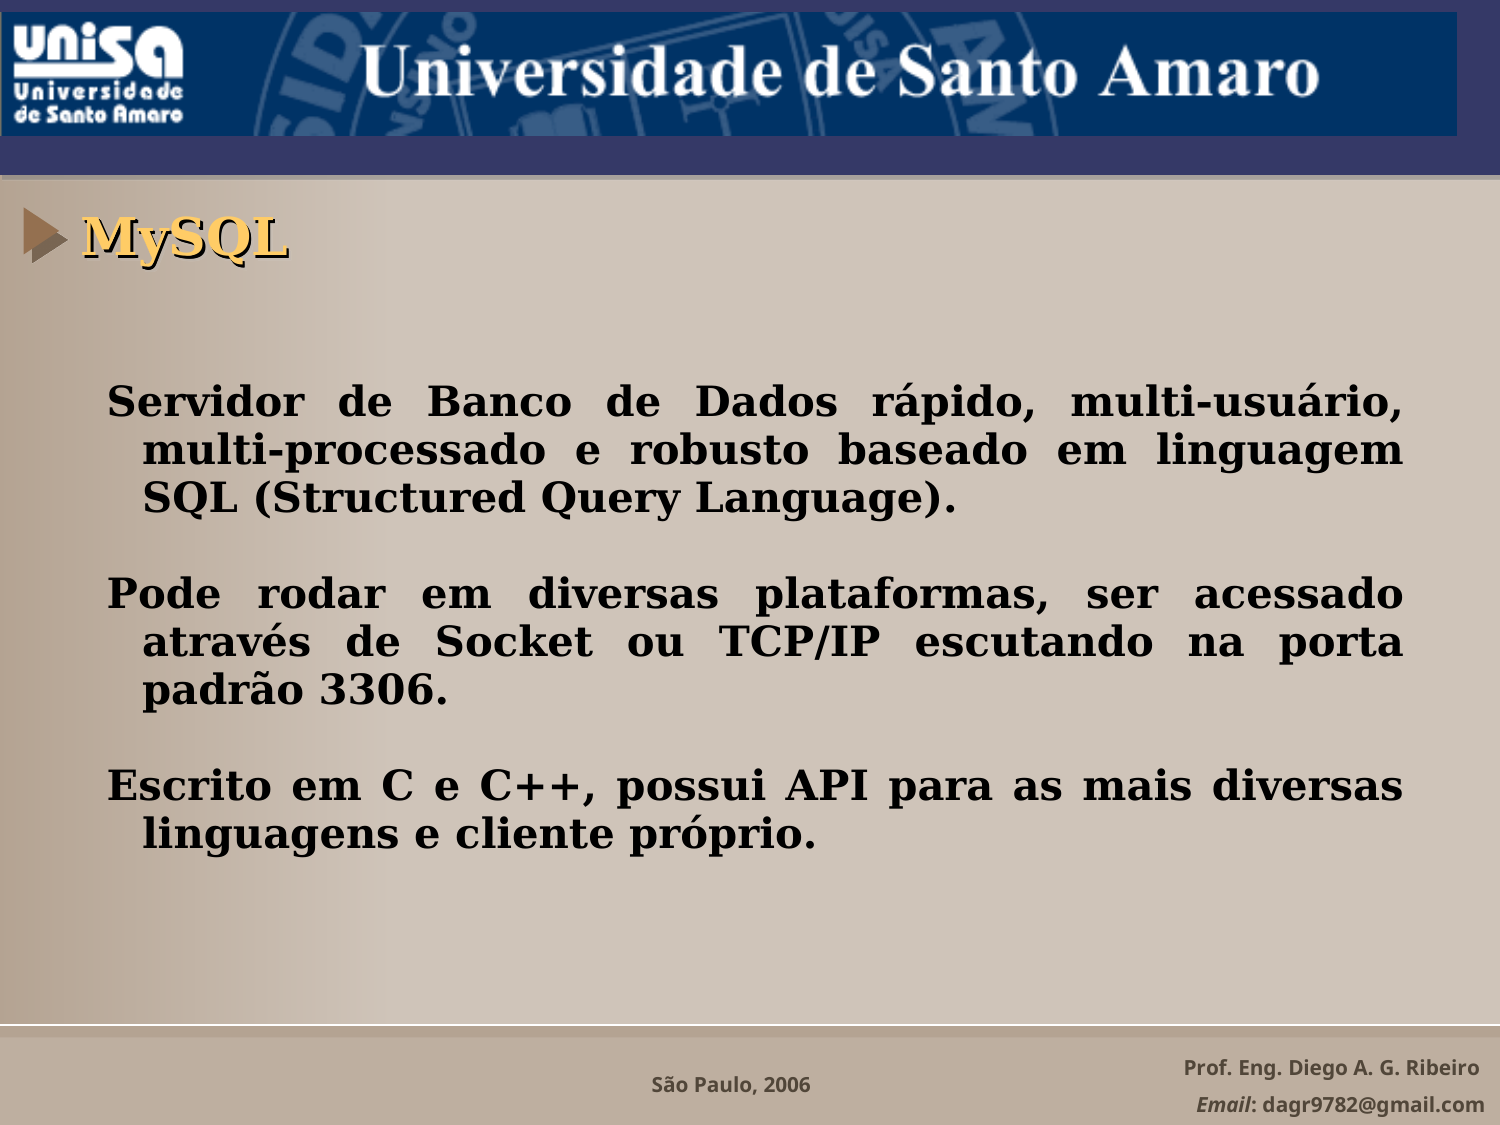

MySQL
Servidor de Banco de Dados rápido, multi-usuário, multi-processado e robusto baseado em linguagem SQL (Structured Query Language).
Pode rodar em diversas plataformas, ser acessado através de Socket ou TCP/IP escutando na porta padrão 3306.
Escrito em C e C++, possui API para as mais diversas linguagens e cliente próprio.